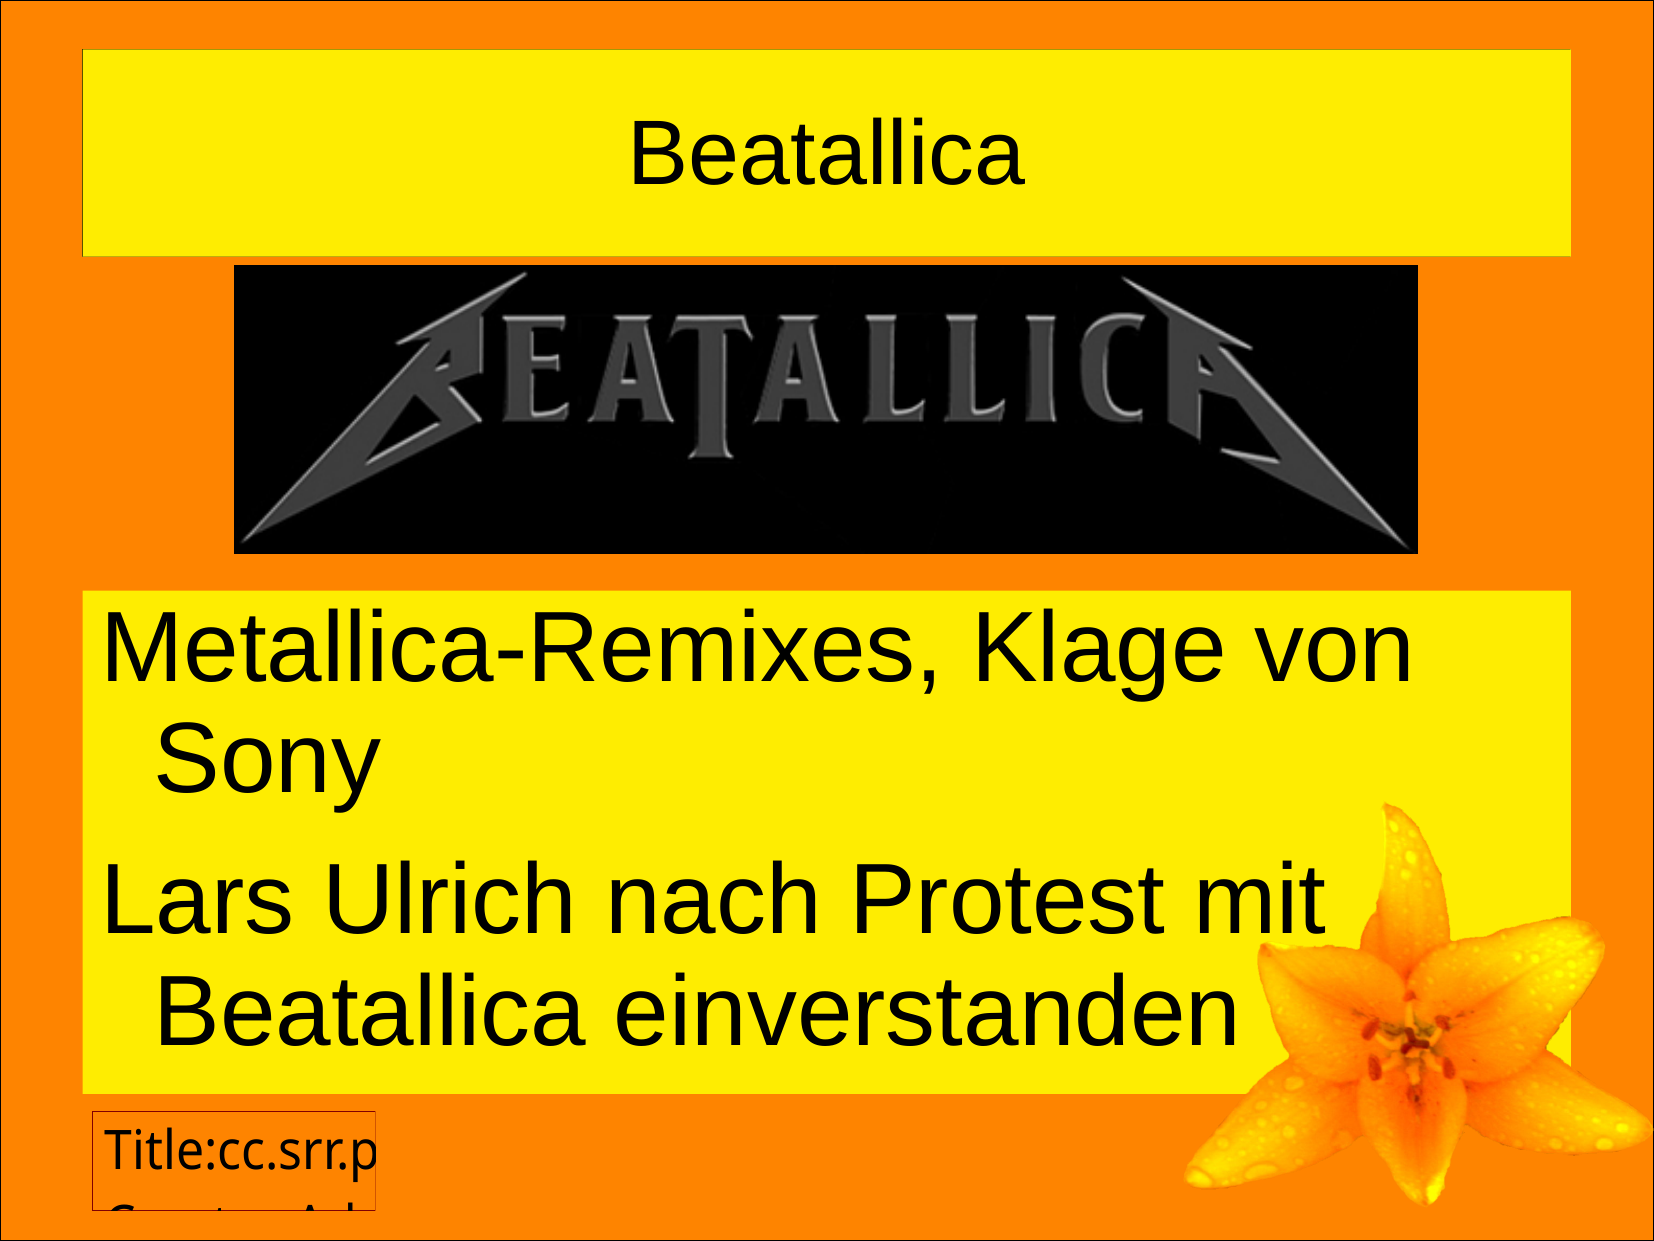

# Beatallica
Metallica-Remixes, Klage von Sony
Lars Ulrich nach Protest mit Beatallica einverstanden